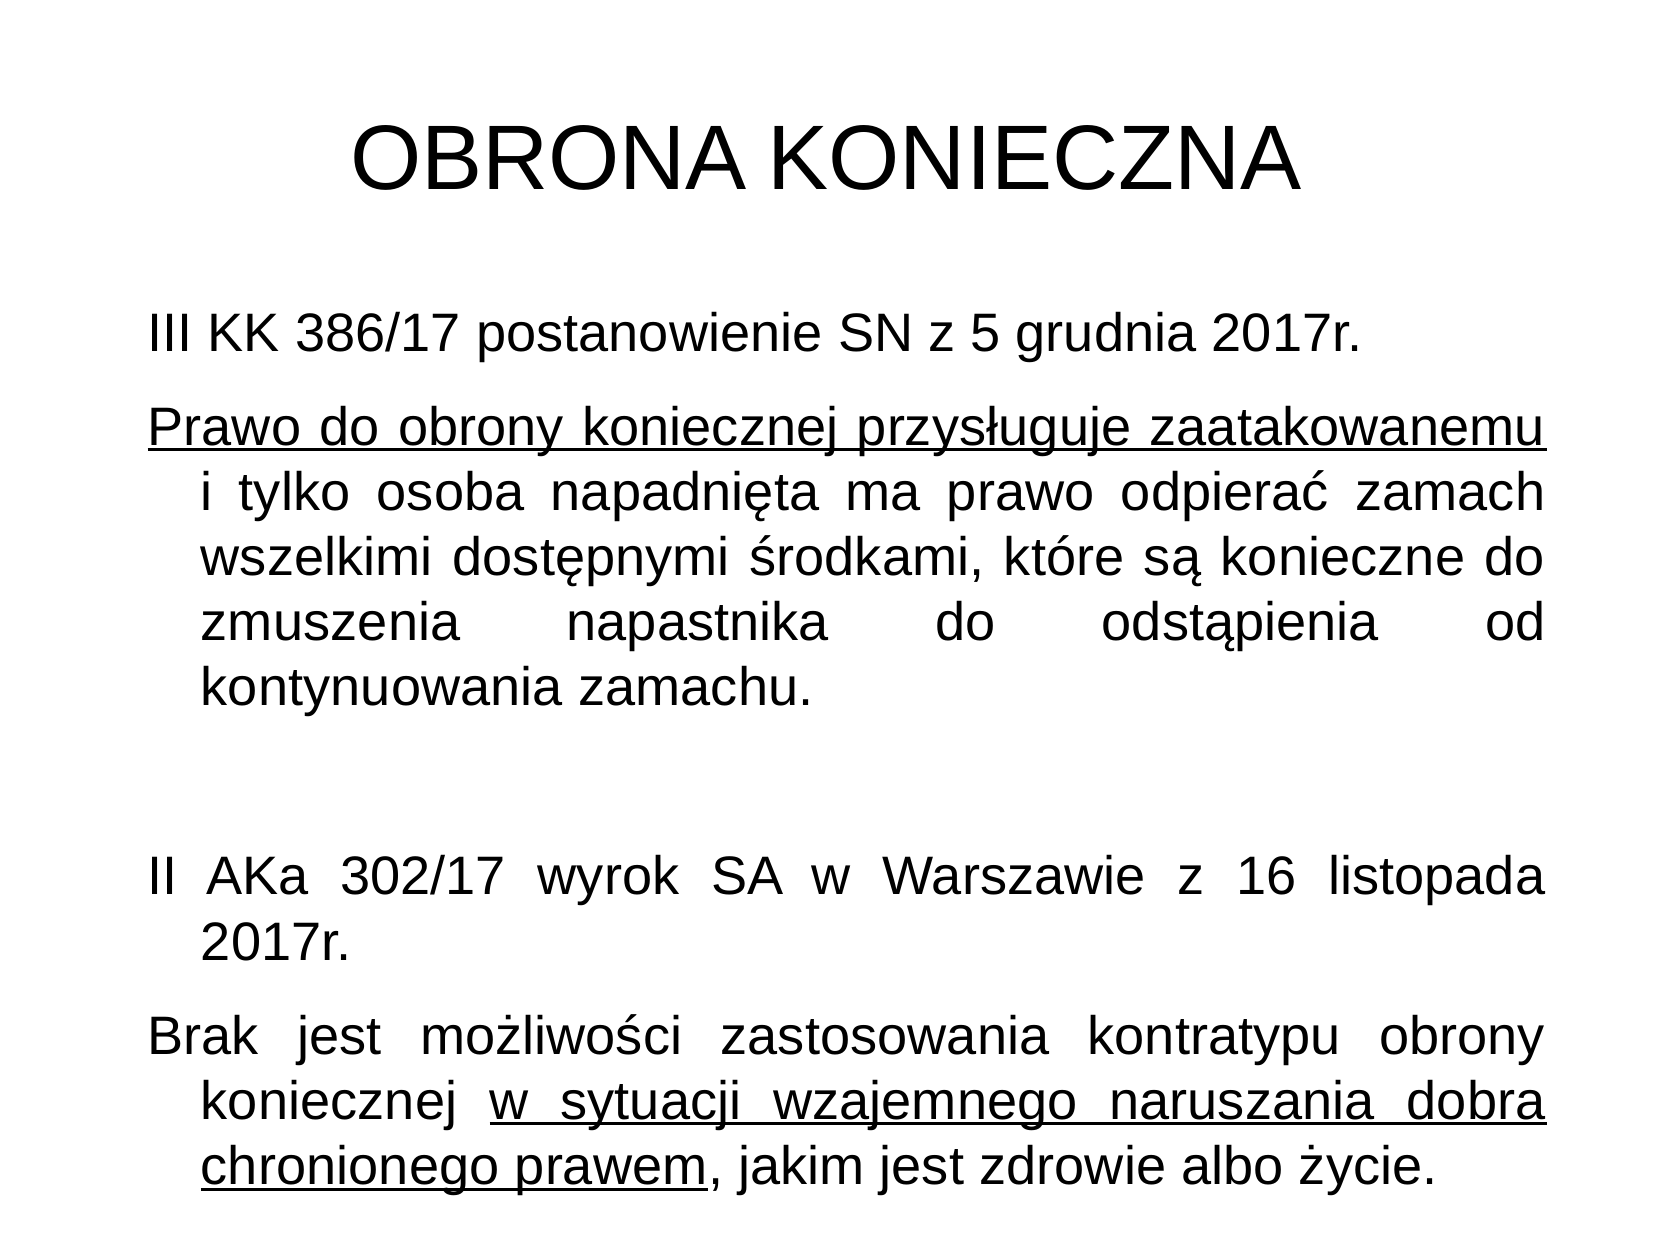

# OBRONA KONIECZNA
III KK 386/17 postanowienie SN z 5 grudnia 2017r.
Prawo do obrony koniecznej przysługuje zaatakowanemu i tylko osoba napadnięta ma prawo odpierać zamach wszelkimi dostępnymi środkami, które są konieczne do zmuszenia napastnika do odstąpienia od kontynuowania zamachu.
II AKa 302/17 wyrok SA w Warszawie z 16 listopada 2017r.
Brak jest możliwości zastosowania kontratypu obrony koniecznej w sytuacji wzajemnego naruszania dobra chronionego prawem, jakim jest zdrowie albo życie.